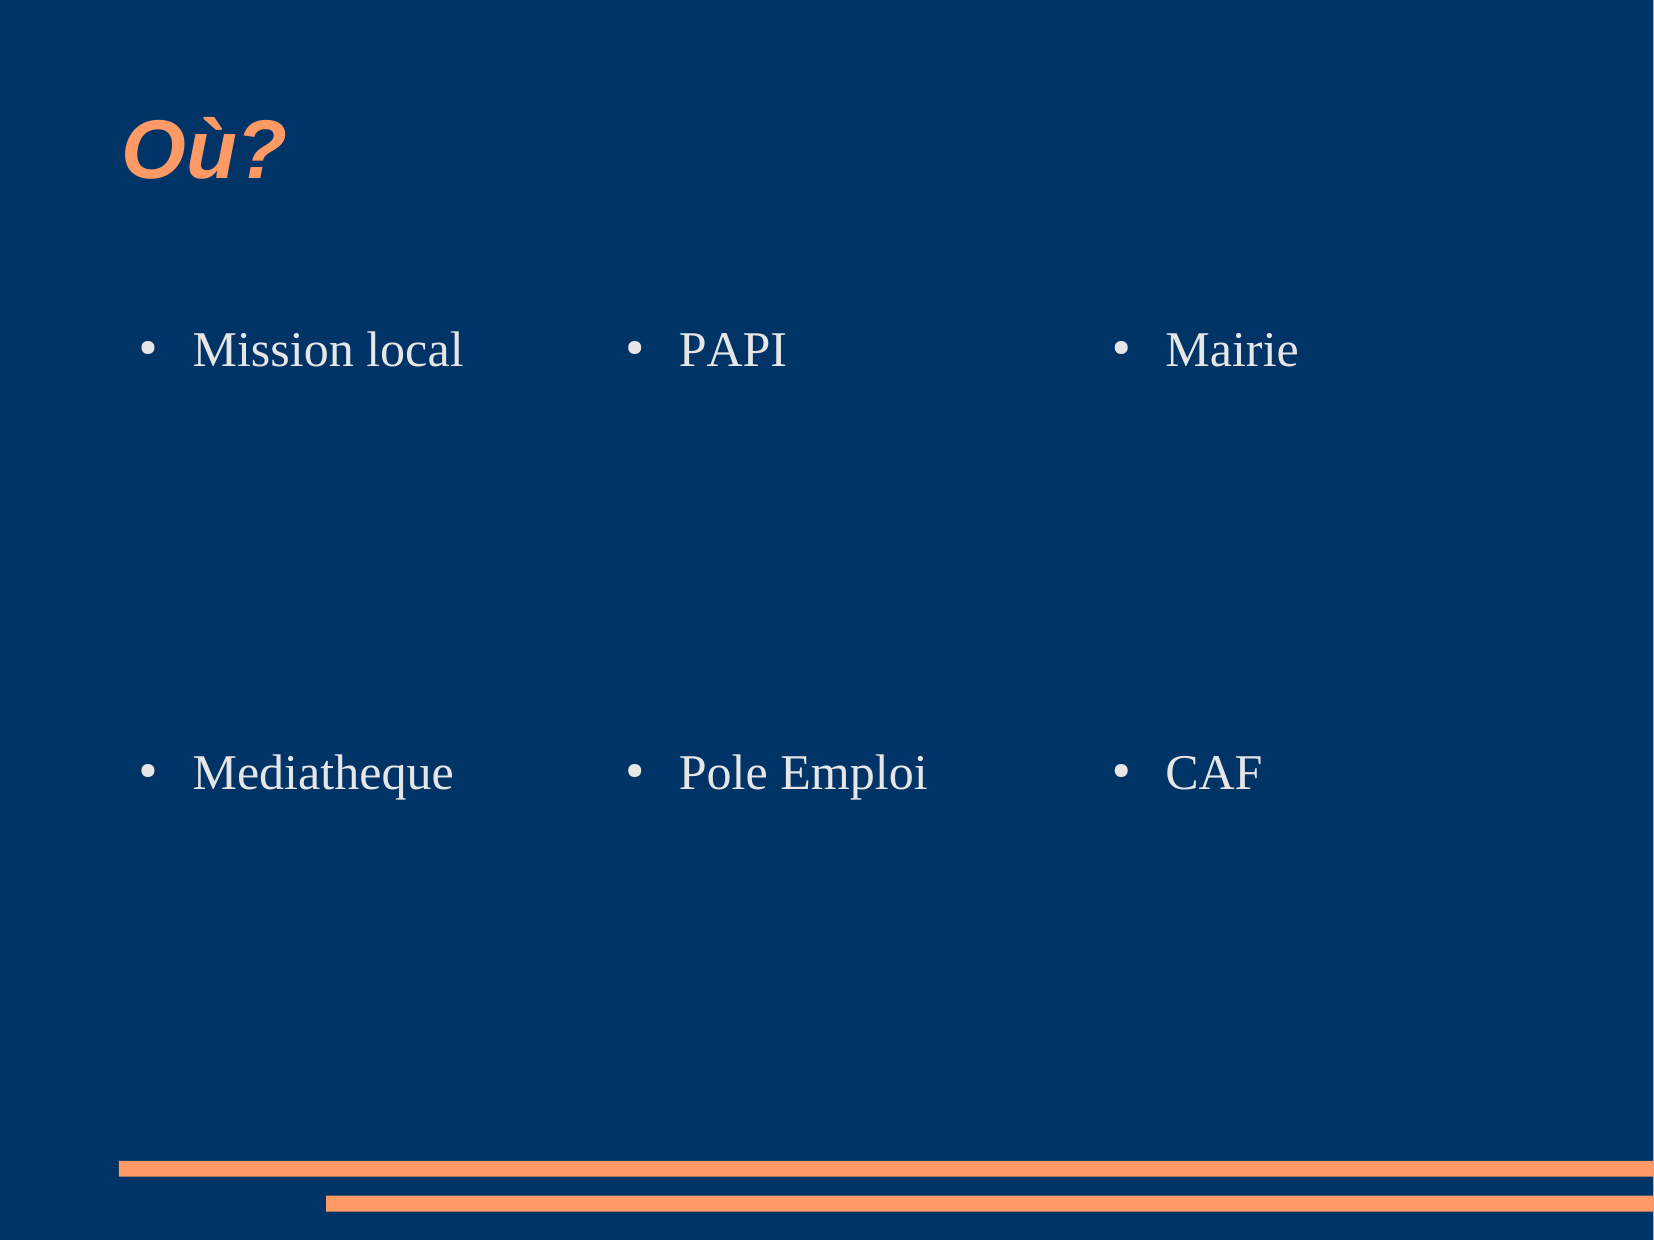

# Où?
Mission local
PAPI
Mairie
Mediatheque
Pole Emploi
CAF